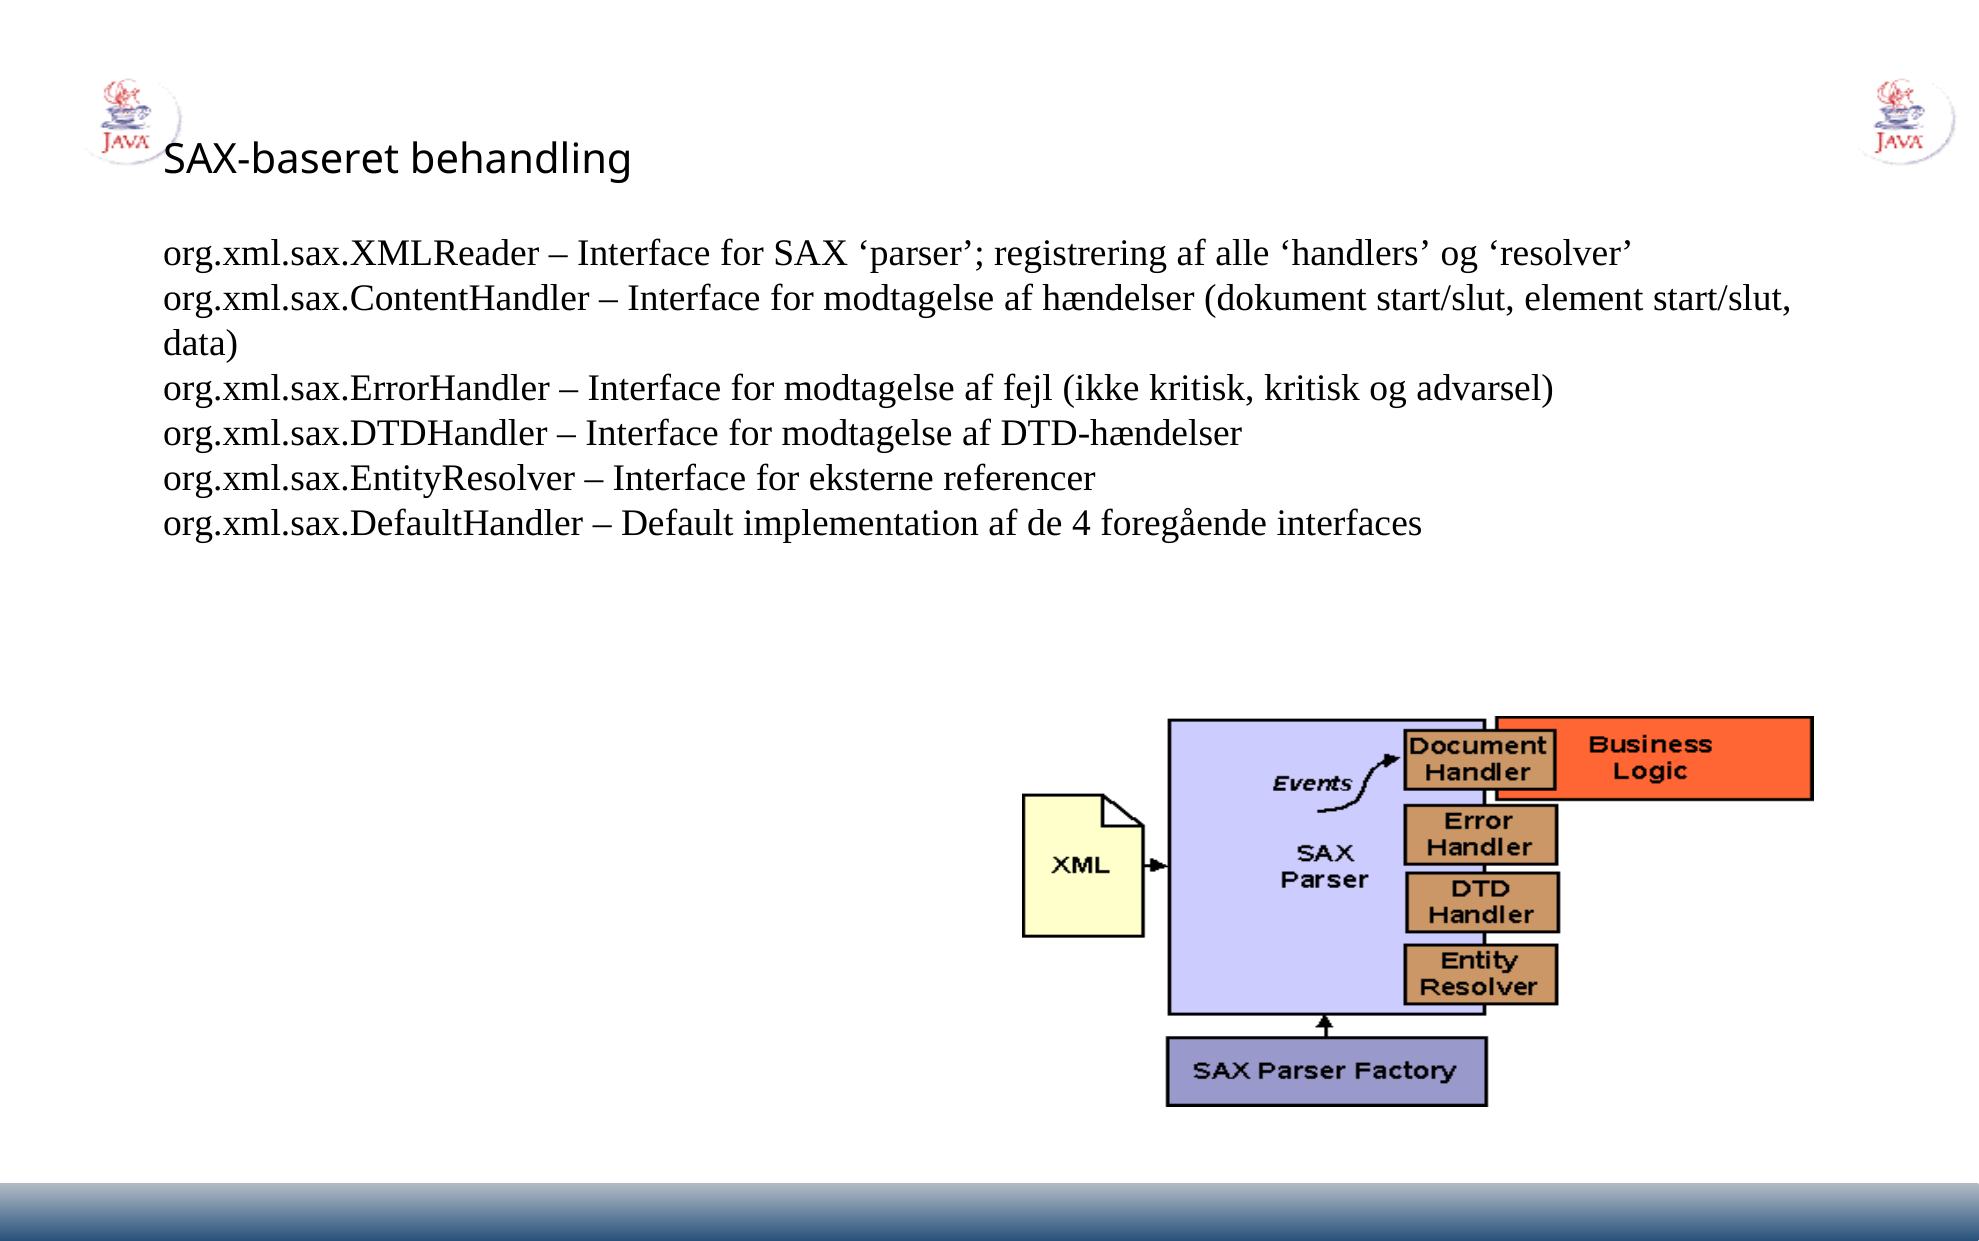

#
SAX-baseret behandling
org.xml.sax.XMLReader – Interface for SAX ‘parser’; registrering af alle ‘handlers’ og ‘resolver’
org.xml.sax.ContentHandler – Interface for modtagelse af hændelser (dokument start/slut, element start/slut, data)
org.xml.sax.ErrorHandler – Interface for modtagelse af fejl (ikke kritisk, kritisk og advarsel)
org.xml.sax.DTDHandler – Interface for modtagelse af DTD-hændelser
org.xml.sax.EntityResolver – Interface for eksterne referencer
org.xml.sax.DefaultHandler – Default implementation af de 4 foregående interfaces